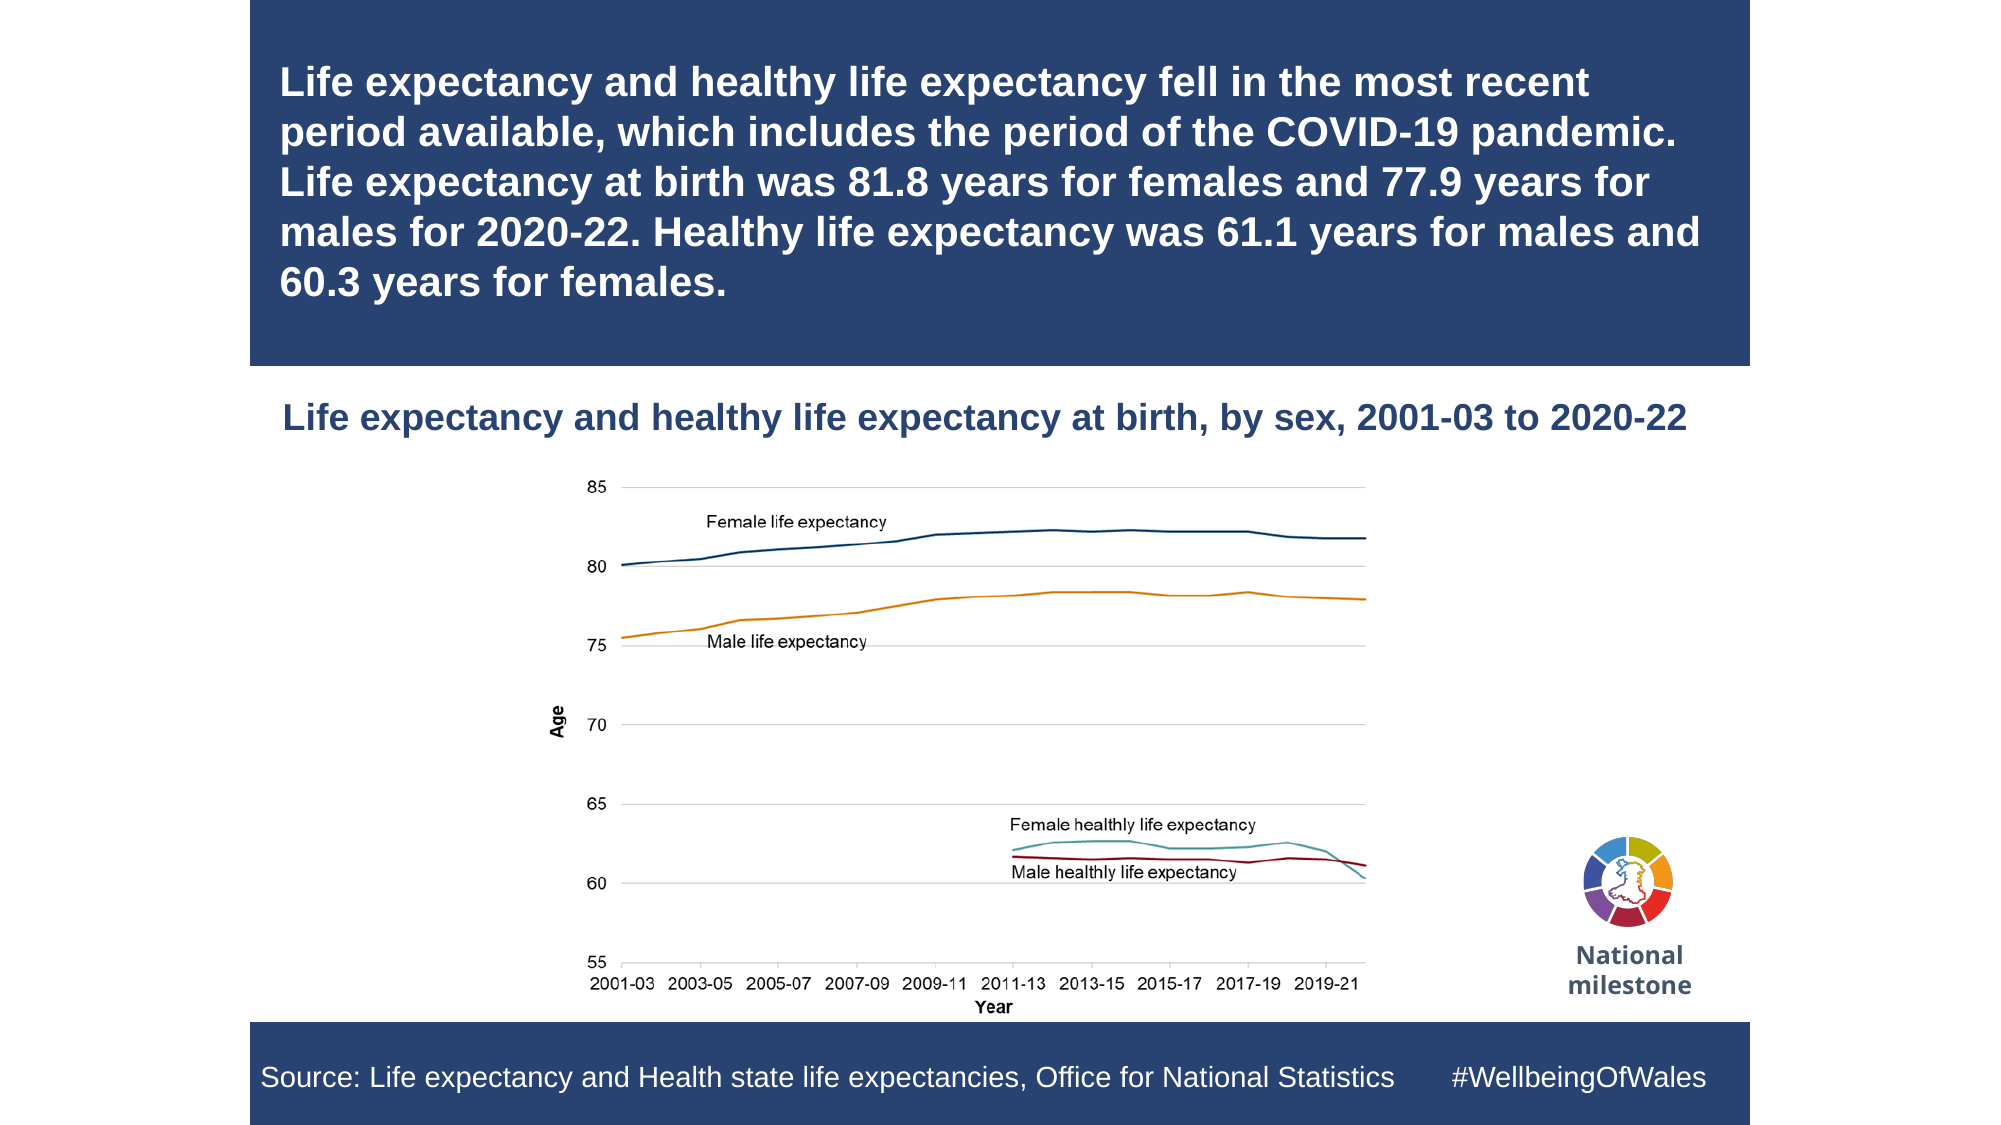

# Life expectancy and healthy life expectancy fell in the most recent period available, which includes the period of the COVID-19 pandemic. Life expectancy at birth was 81.8 years for females and 77.9 years for males for 2020-22. Healthy life expectancy was 61.1 years for males and 60.3 years for females.
Life expectancy and healthy life expectancy at birth, by sex, 2001-03 to 2020-22
National milestone
Source: Life expectancy and Health state life expectancies, Office for National Statistics
#WellbeingOfWales